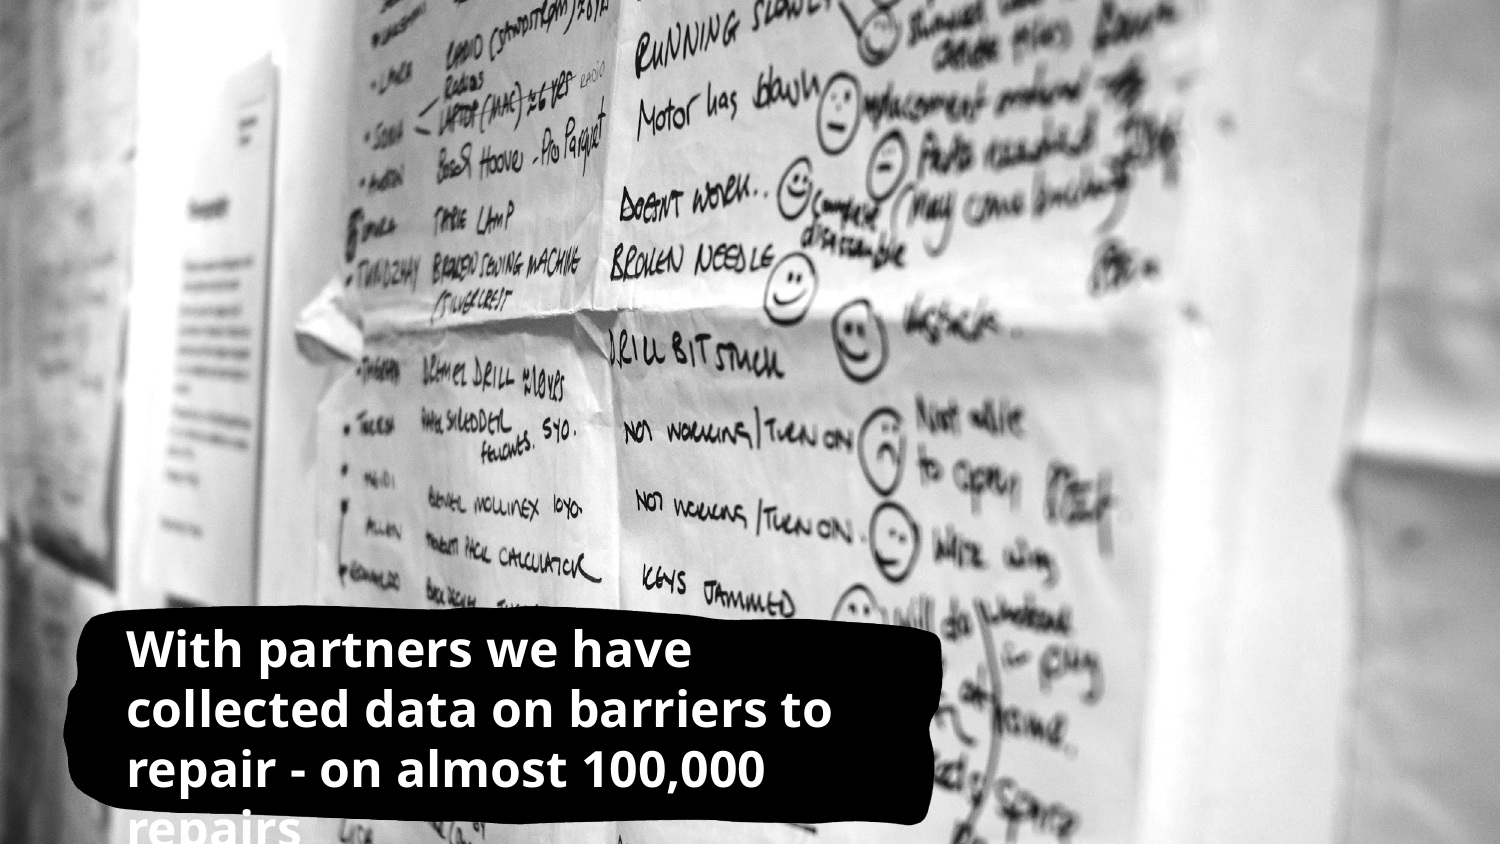

#
With partners we have collected data on barriers to repair - on almost 100,000 repairs